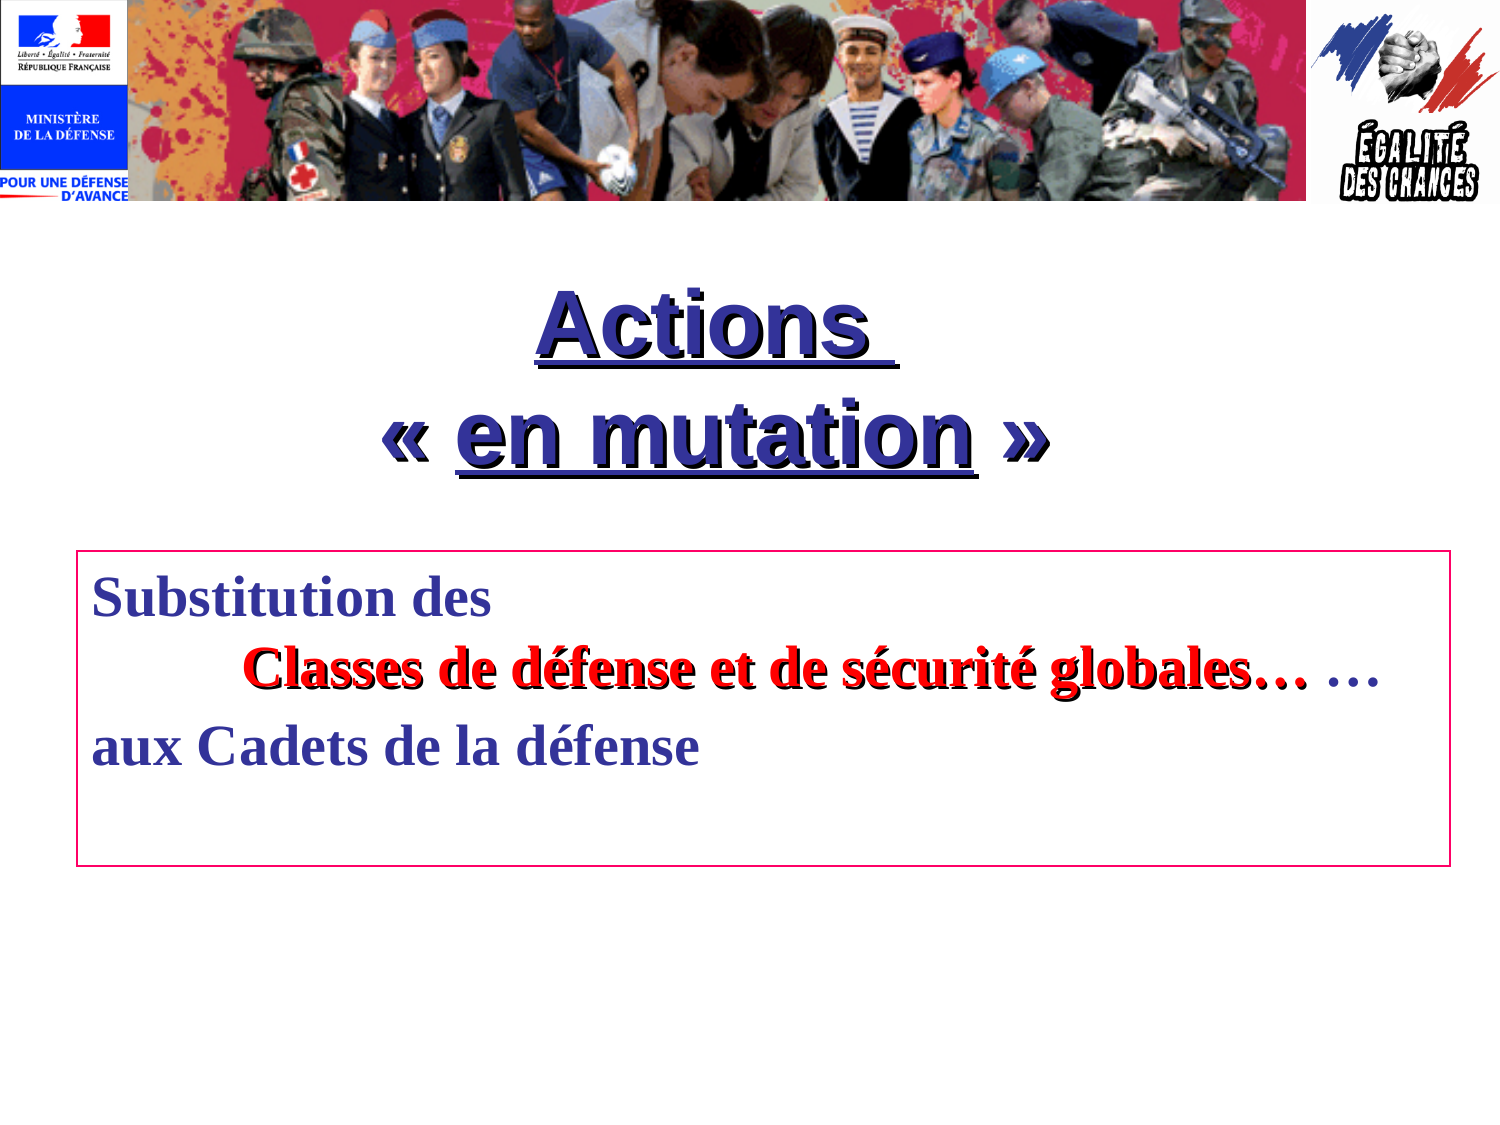

Actions
« en mutation »
Substitution des 						 	Classes de défense et de sécurité globales… …aux Cadets de la défense